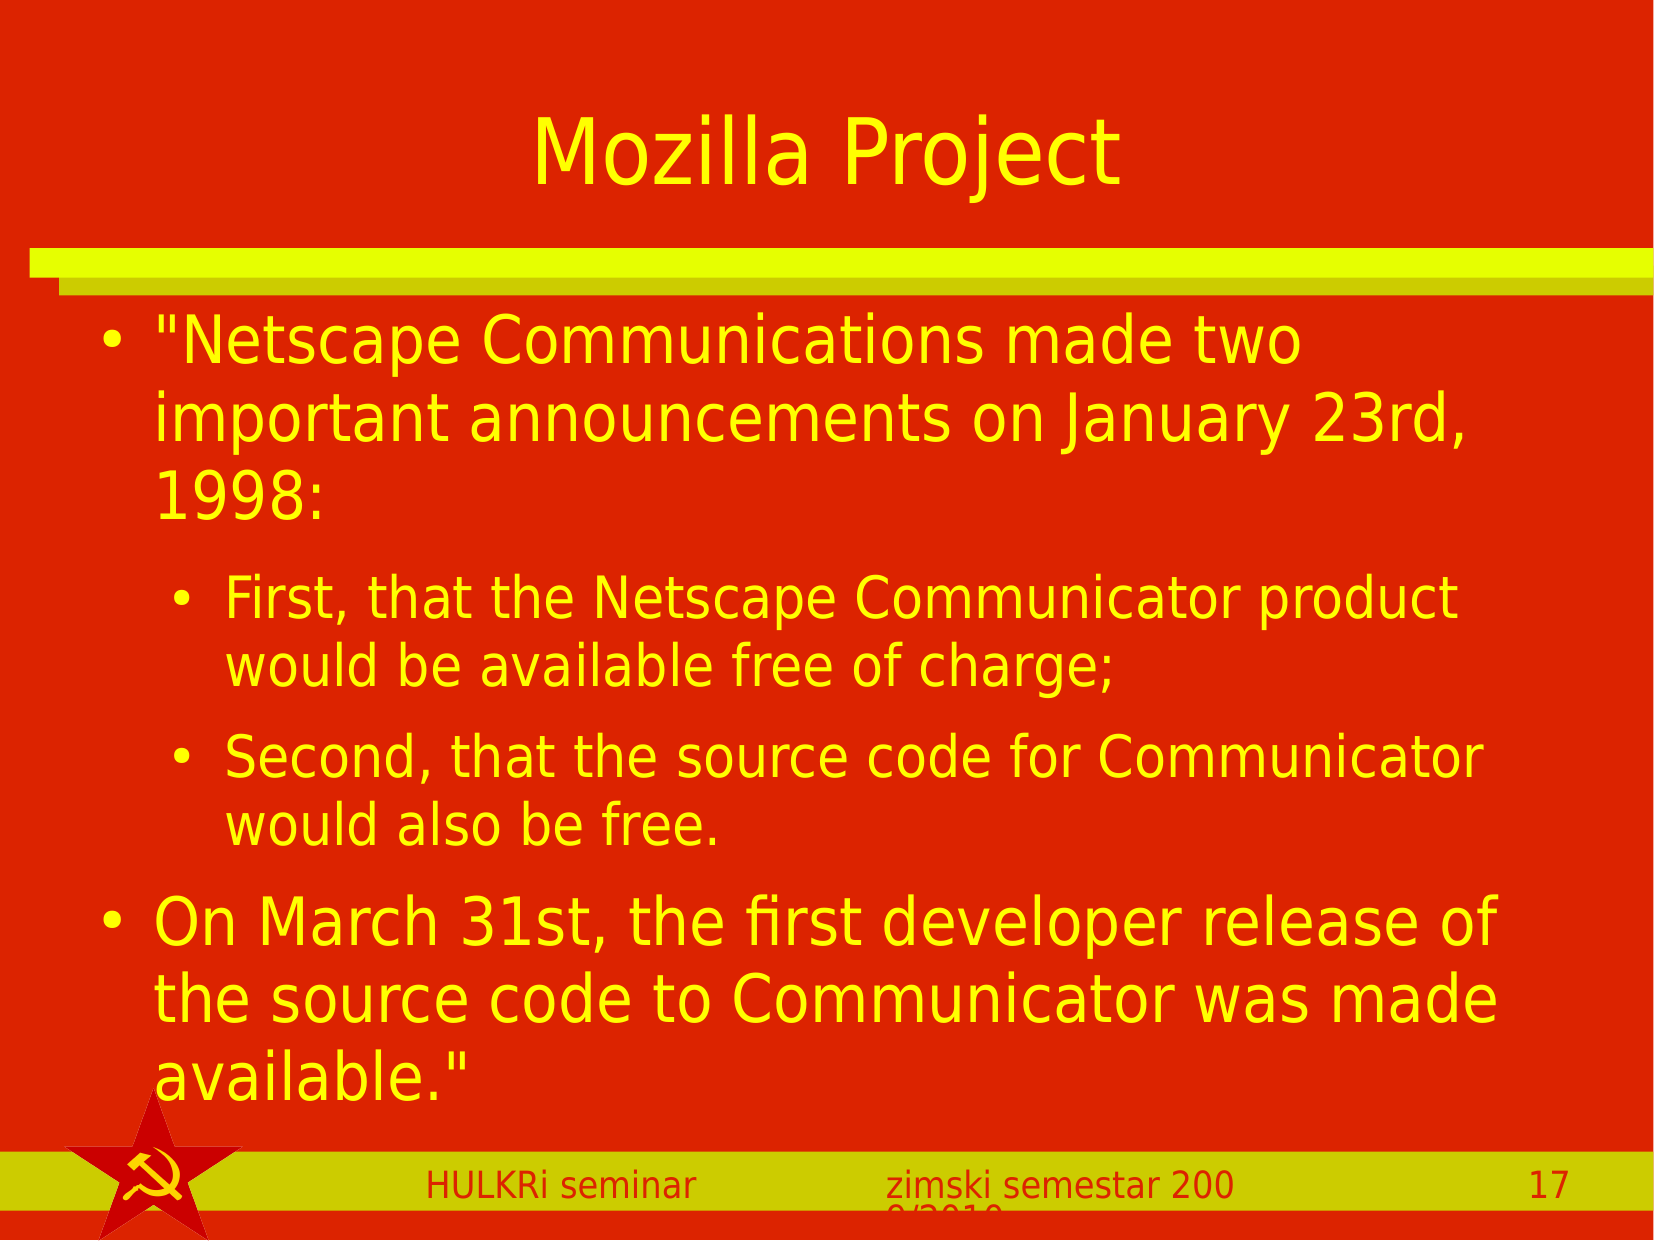

# Mozilla Project
"Netscape Communications made two important announcements on January 23rd, 1998:
First, that the Netscape Communicator product would be available free of charge;
Second, that the source code for Communicator would also be free.
On March 31st, the first developer release of the source code to Communicator was made available."
HULKRi seminar
zimski semestar 2009/2010.
17